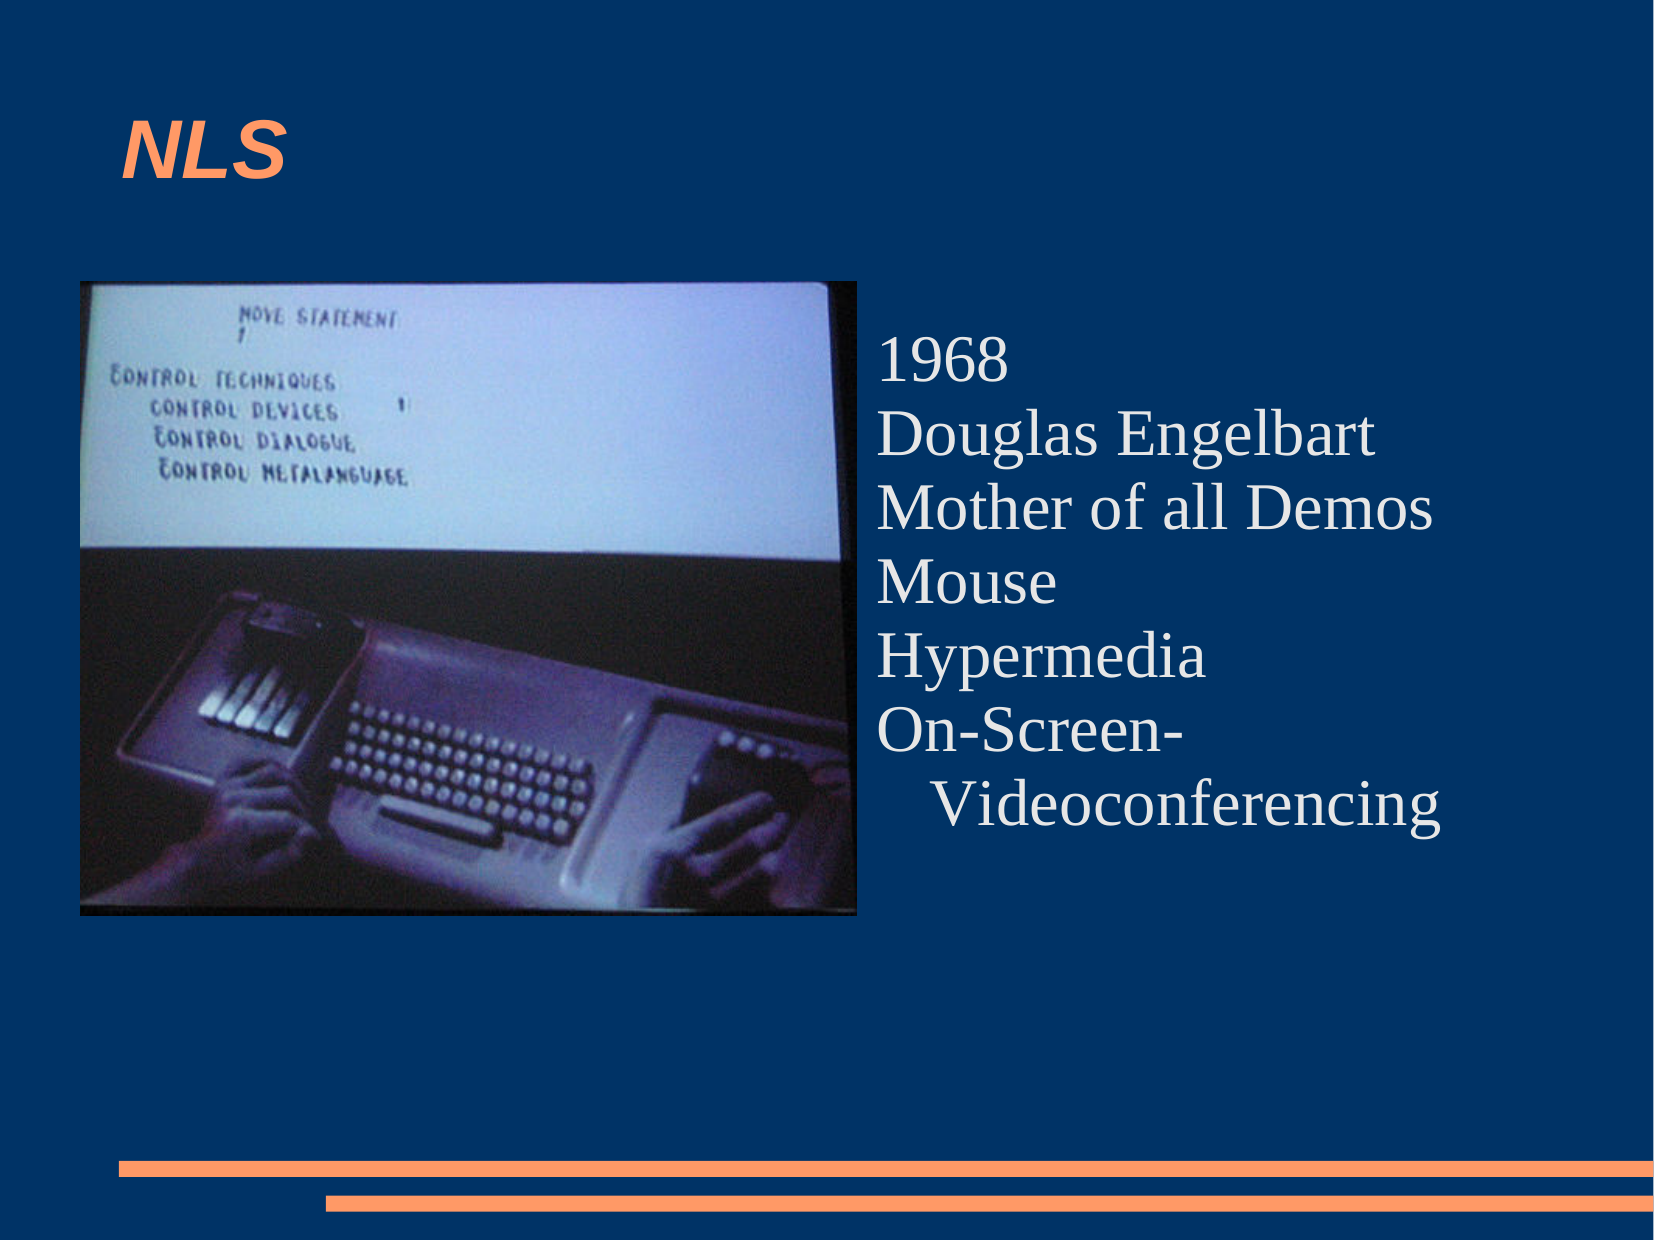

# NLS
1968
Douglas Engelbart
Mother of all Demos
Mouse
Hypermedia
On-Screen-Videoconferencing